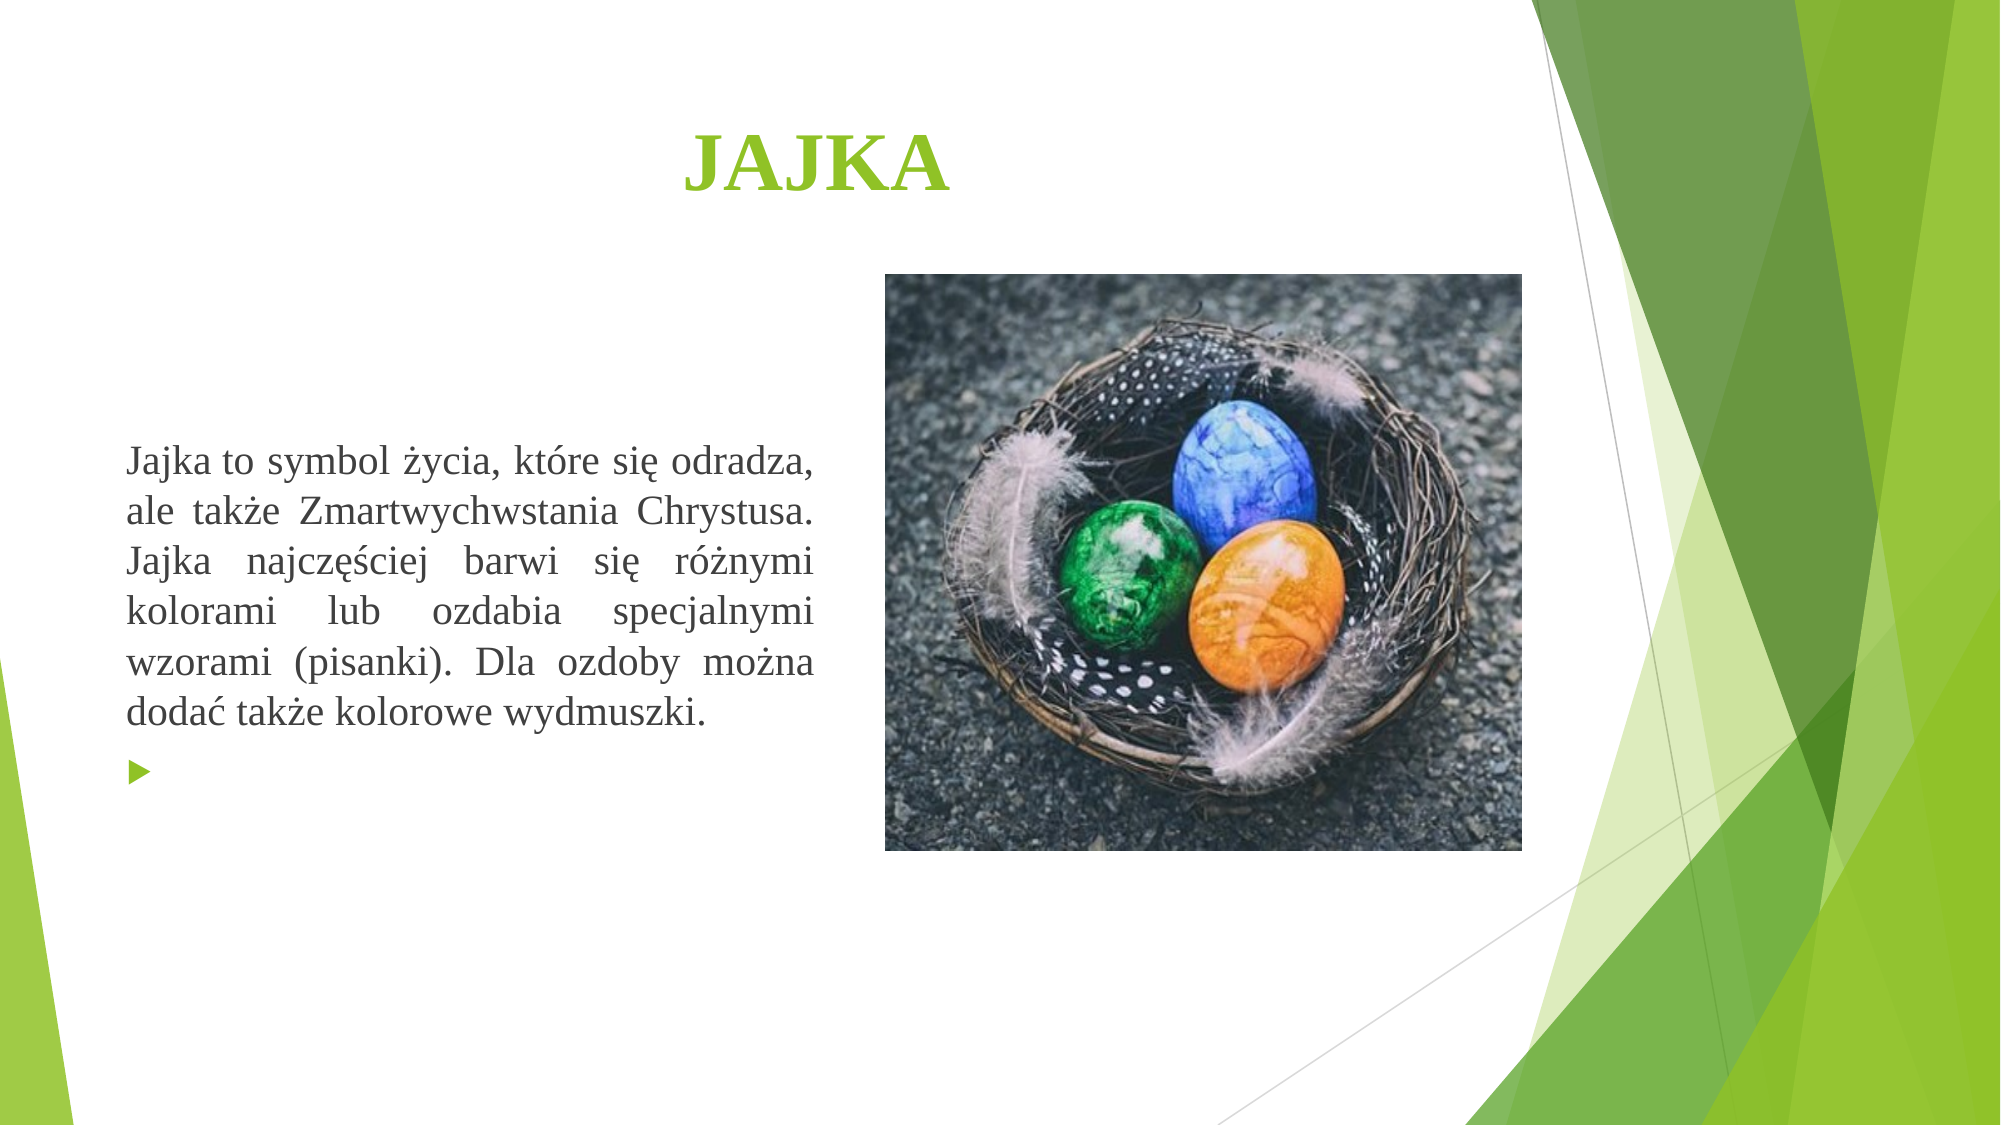

# JAJKA
Jajka to symbol życia, które się odradza, ale także Zmartwychwstania Chrystusa. Jajka najczęściej barwi się różnymi kolorami lub ozdabia specjalnymi wzorami (pisanki). Dla ozdoby można dodać także kolorowe wydmuszki.